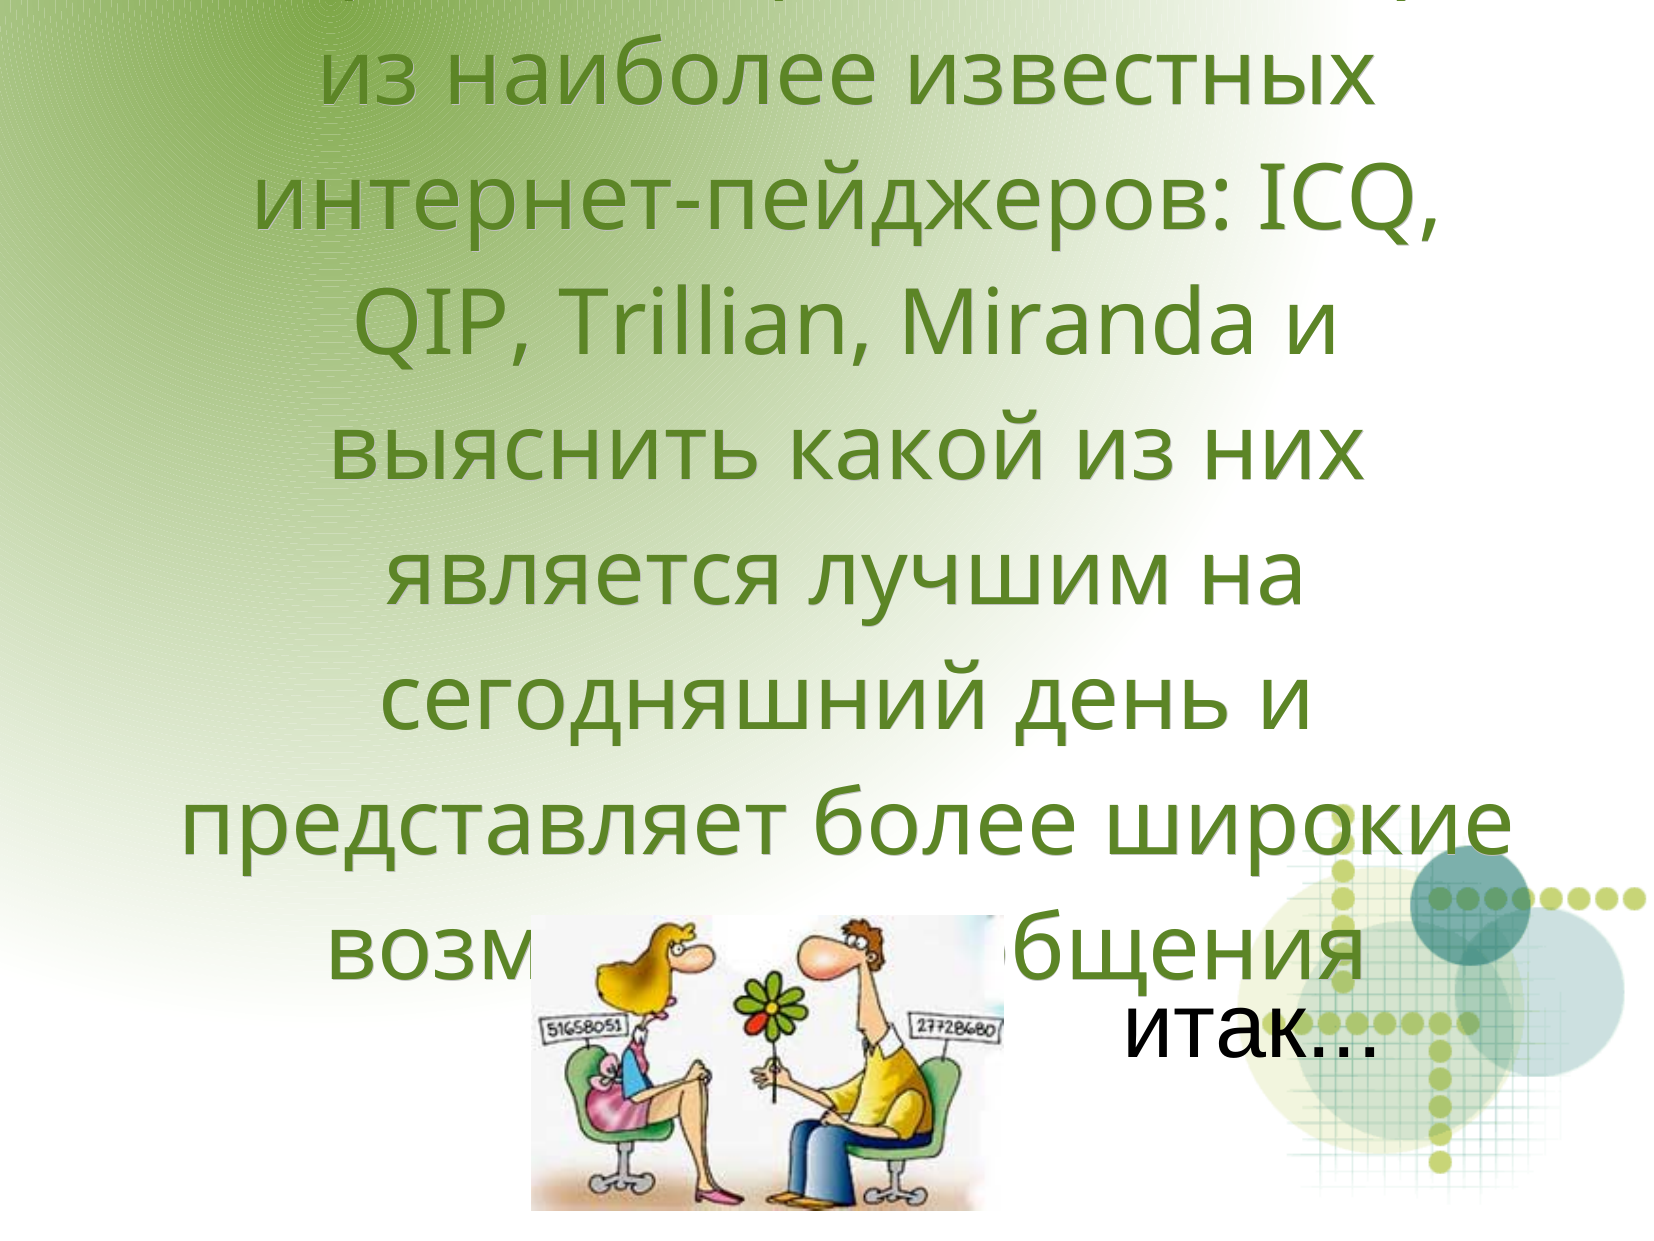

# Мы решили сравнить четыре из наиболее известных интернет-пейджеров: ICQ, QIP, Trillian, Miranda и выяснить какой из них является лучшим на сегодняшний день и представляет более широкие возможности общения
итак...